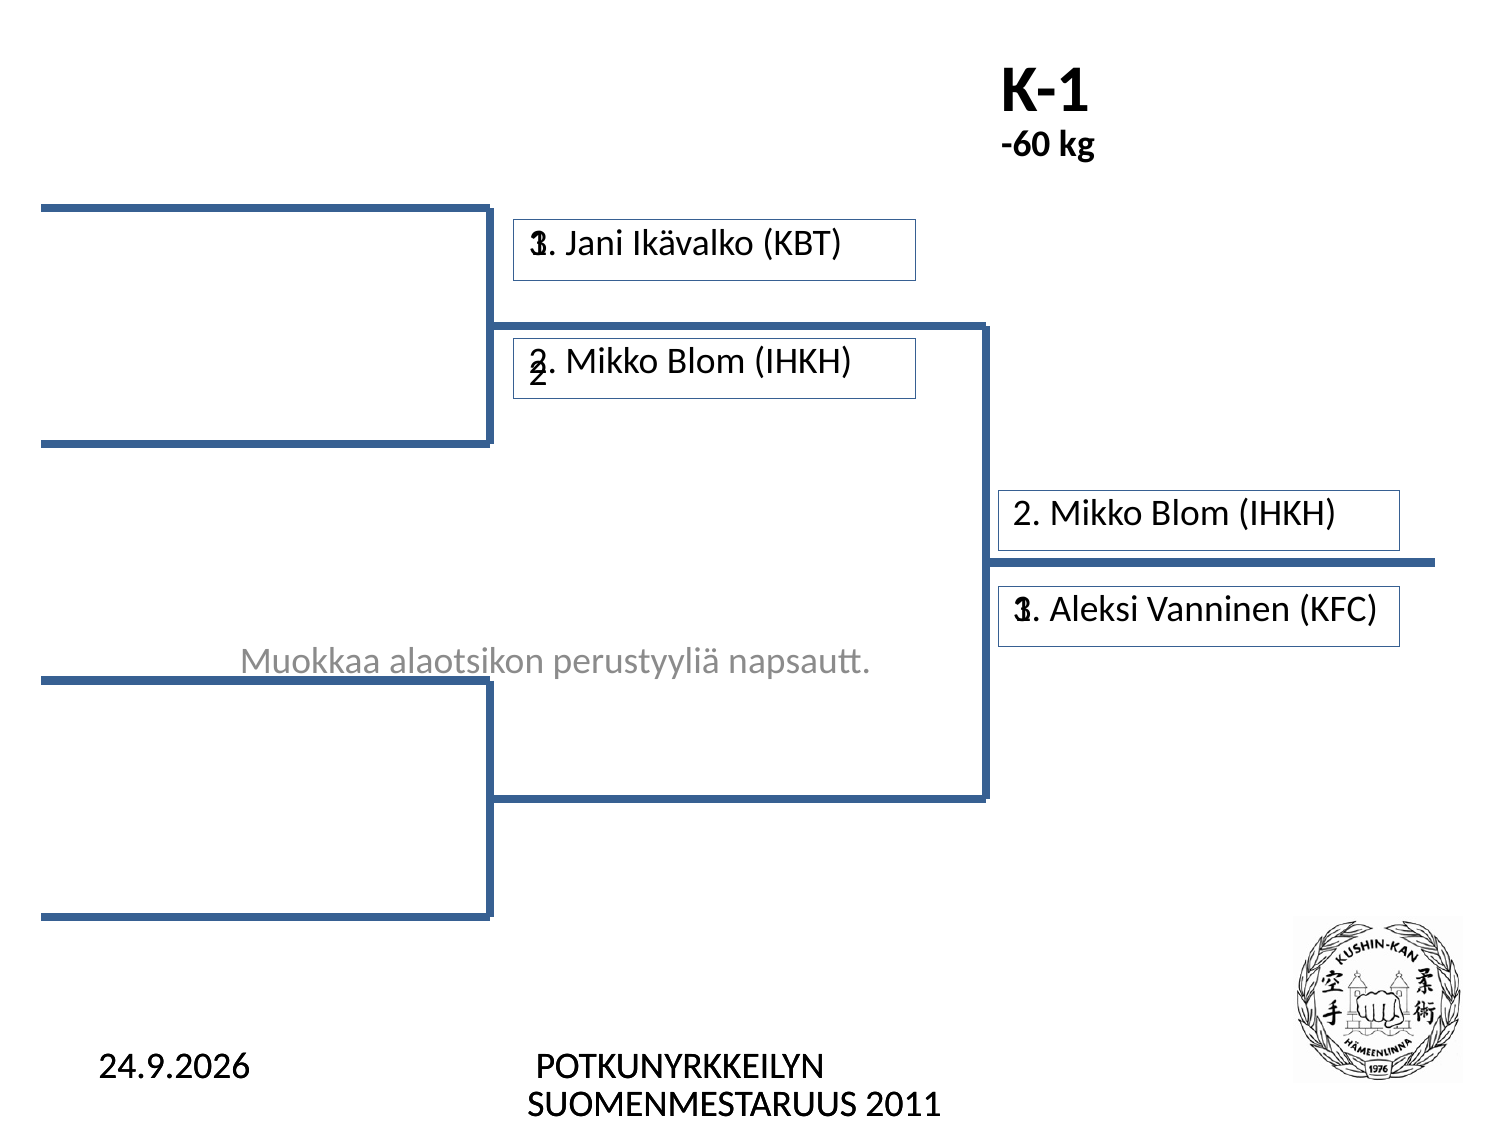

K-1
-60 kg
3. Jani Ikävalko (KBT)
1
2. Mikko Blom (IHKH)
2
2. Mikko Blom (IHKH)
1. Aleksi Vanninen (KFC)
3
<footer>POTKUNYRKKEILYN SUOMENMESTARUUS 2011